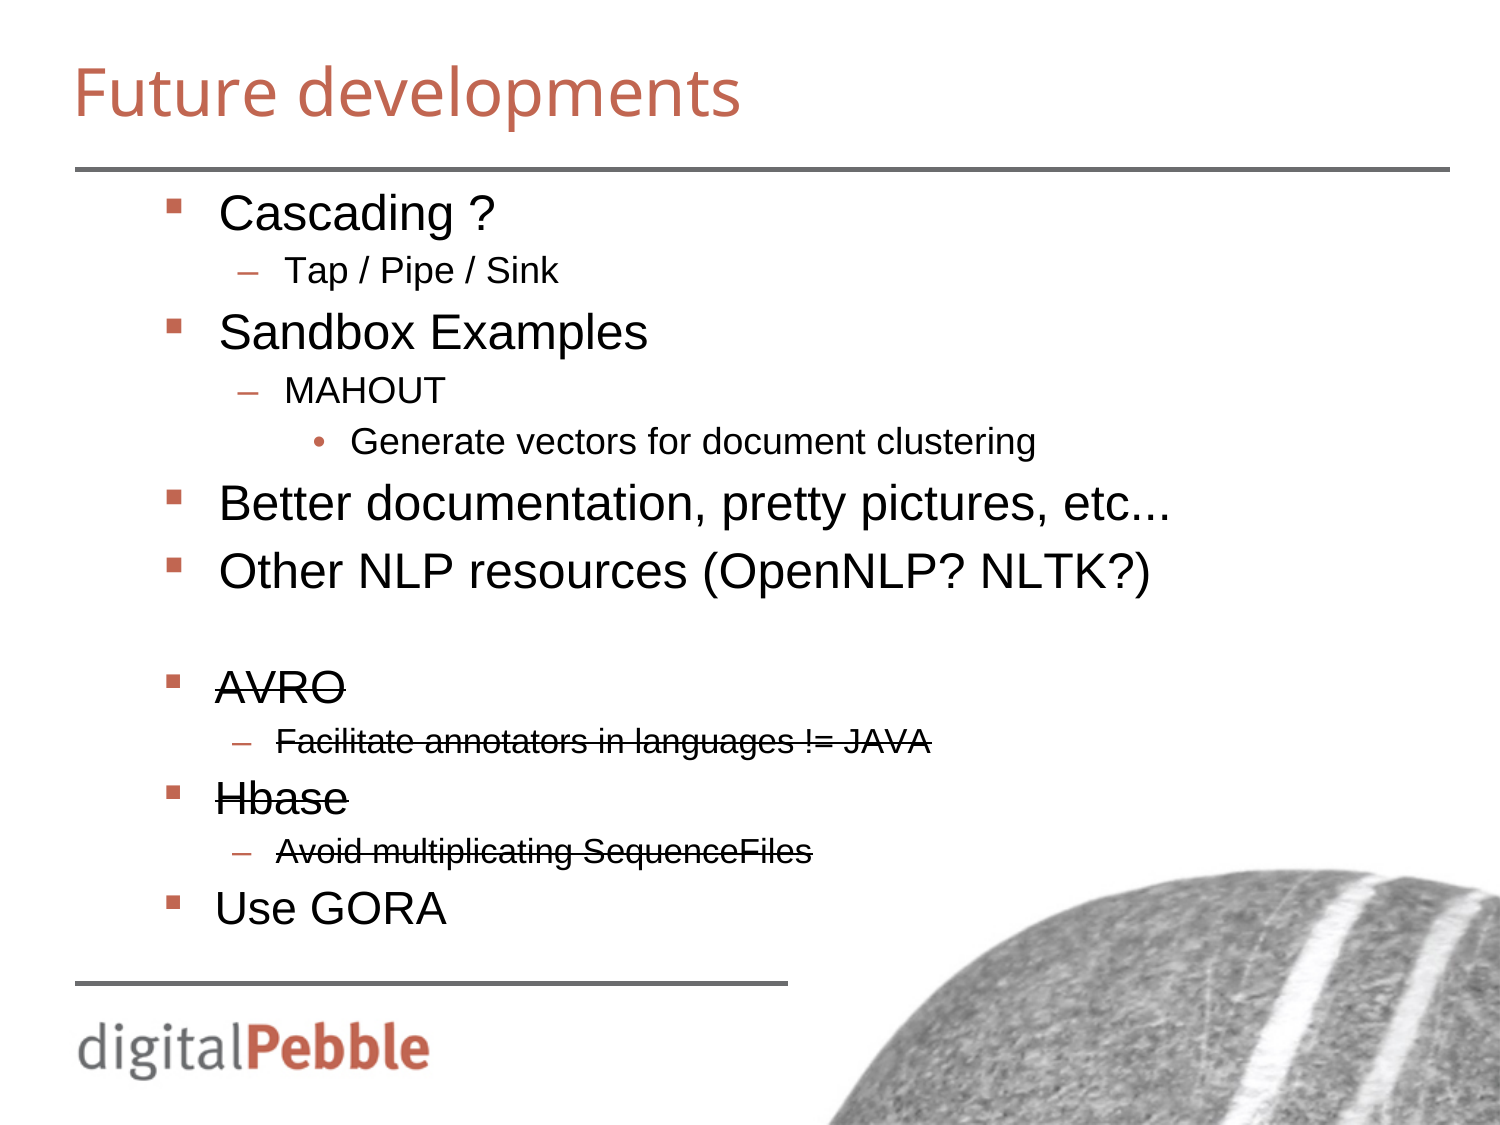

# Future developments
Cascading ?
Tap / Pipe / Sink
Sandbox Examples
MAHOUT
Generate vectors for document clustering
Better documentation, pretty pictures, etc...
Other NLP resources (OpenNLP? NLTK?)
AVRO
Facilitate annotators in languages != JAVA
Hbase
Avoid multiplicating SequenceFiles
Use GORA